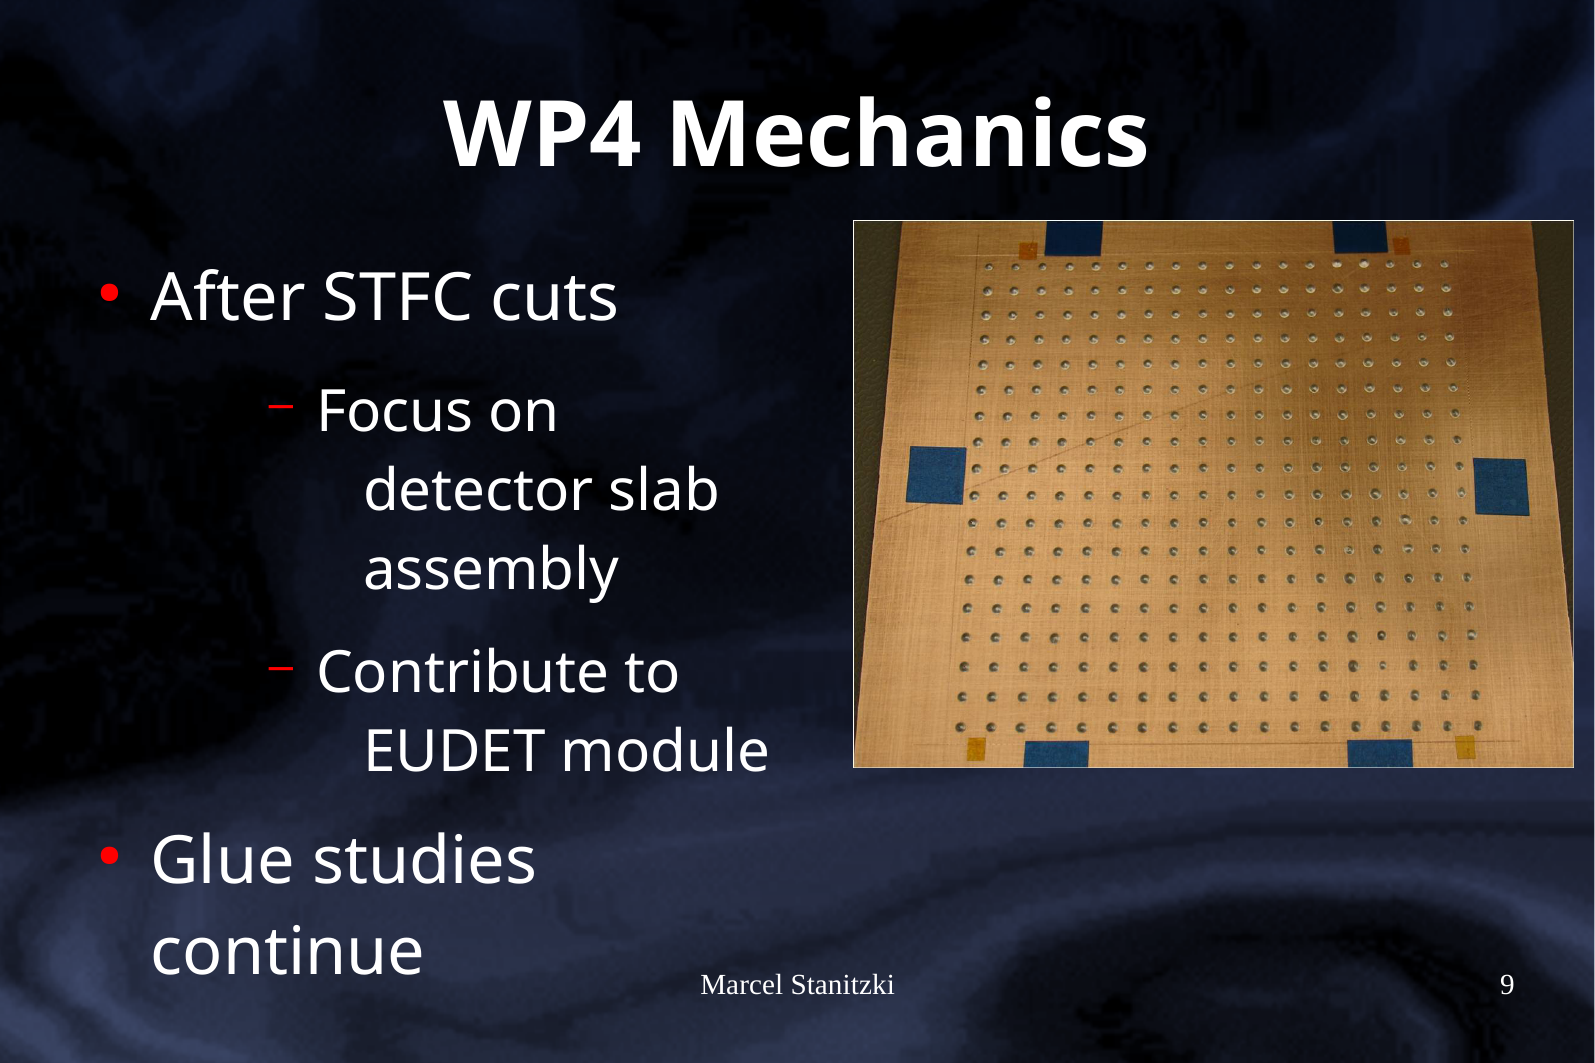

# WP4 Mechanics
After STFC cuts
Focus on detector slab assembly
Contribute to EUDET module
Glue studies continue
Marcel Stanitzki
9